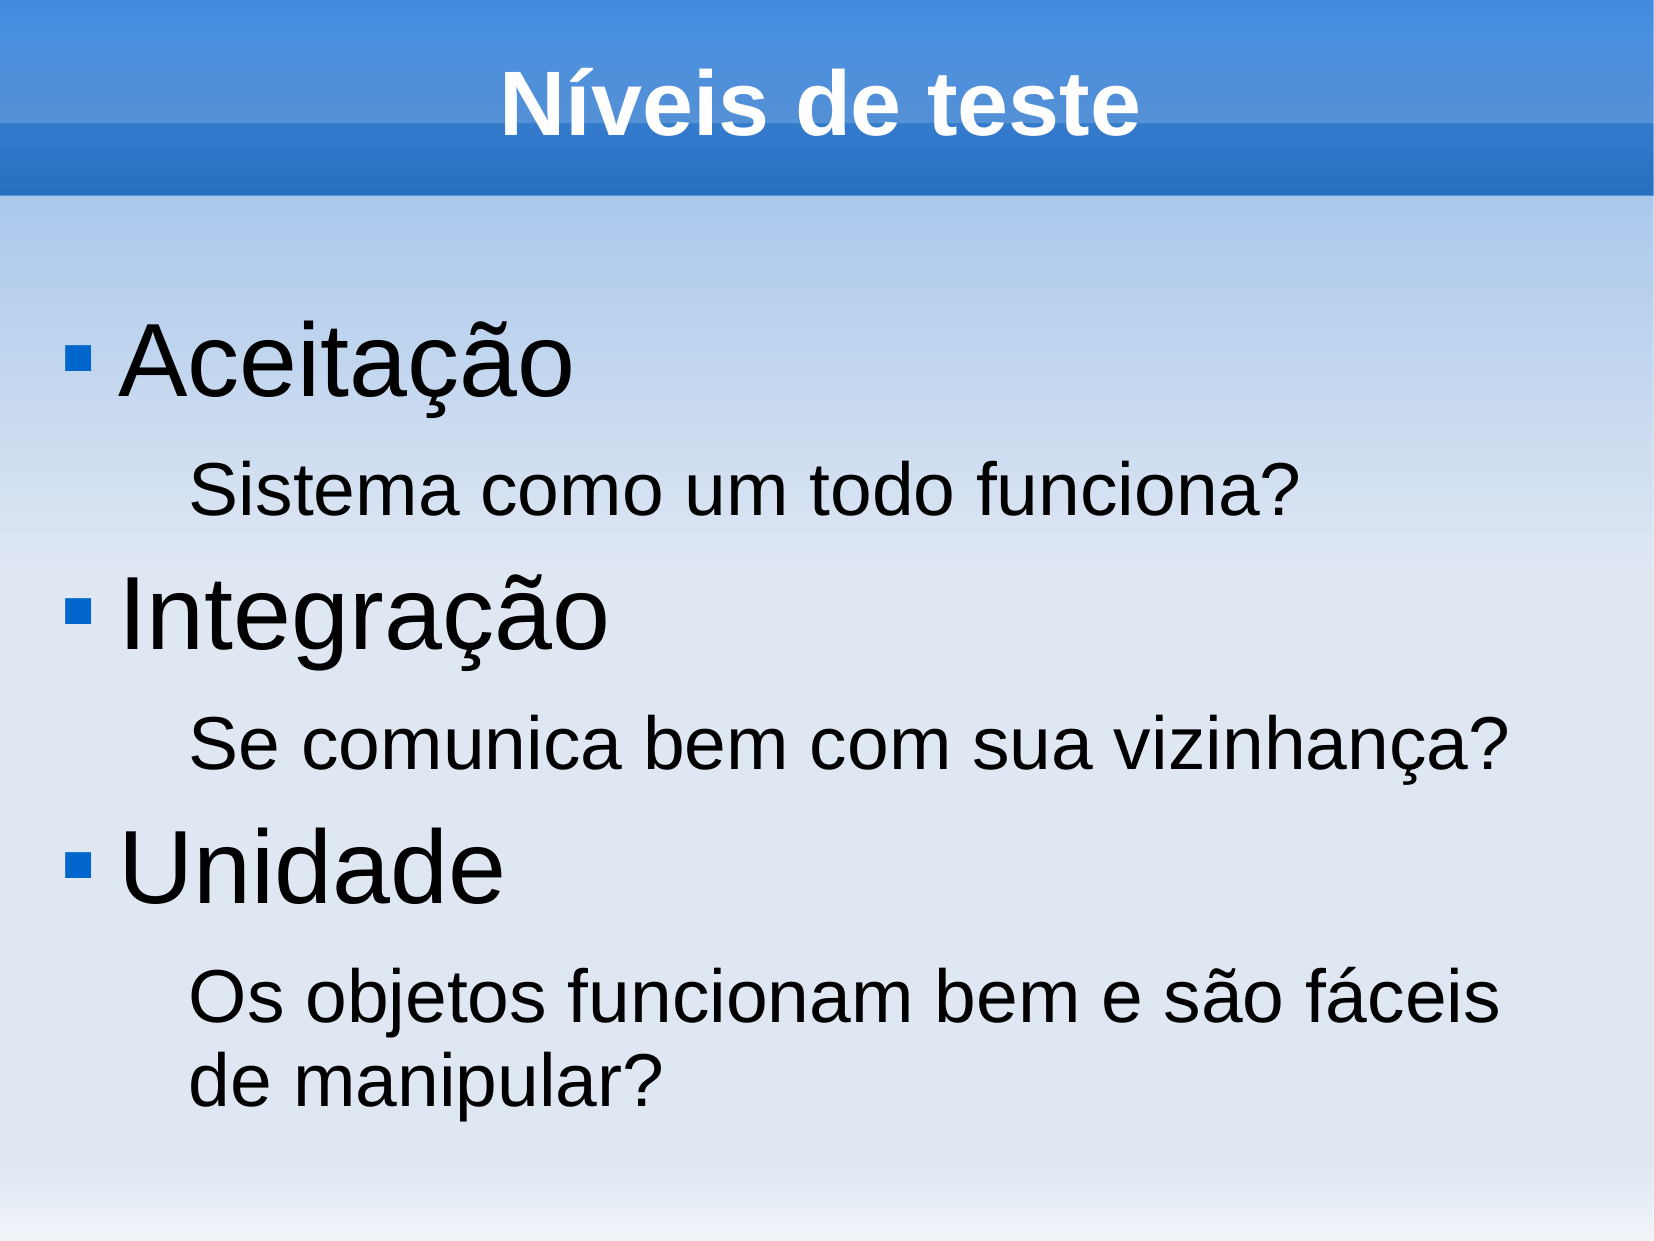

# Níveis de teste
Aceitação
Sistema como um todo funciona?
Integração
Se comunica bem com sua vizinhança?
Unidade
Os objetos funcionam bem e são fáceis de manipular?